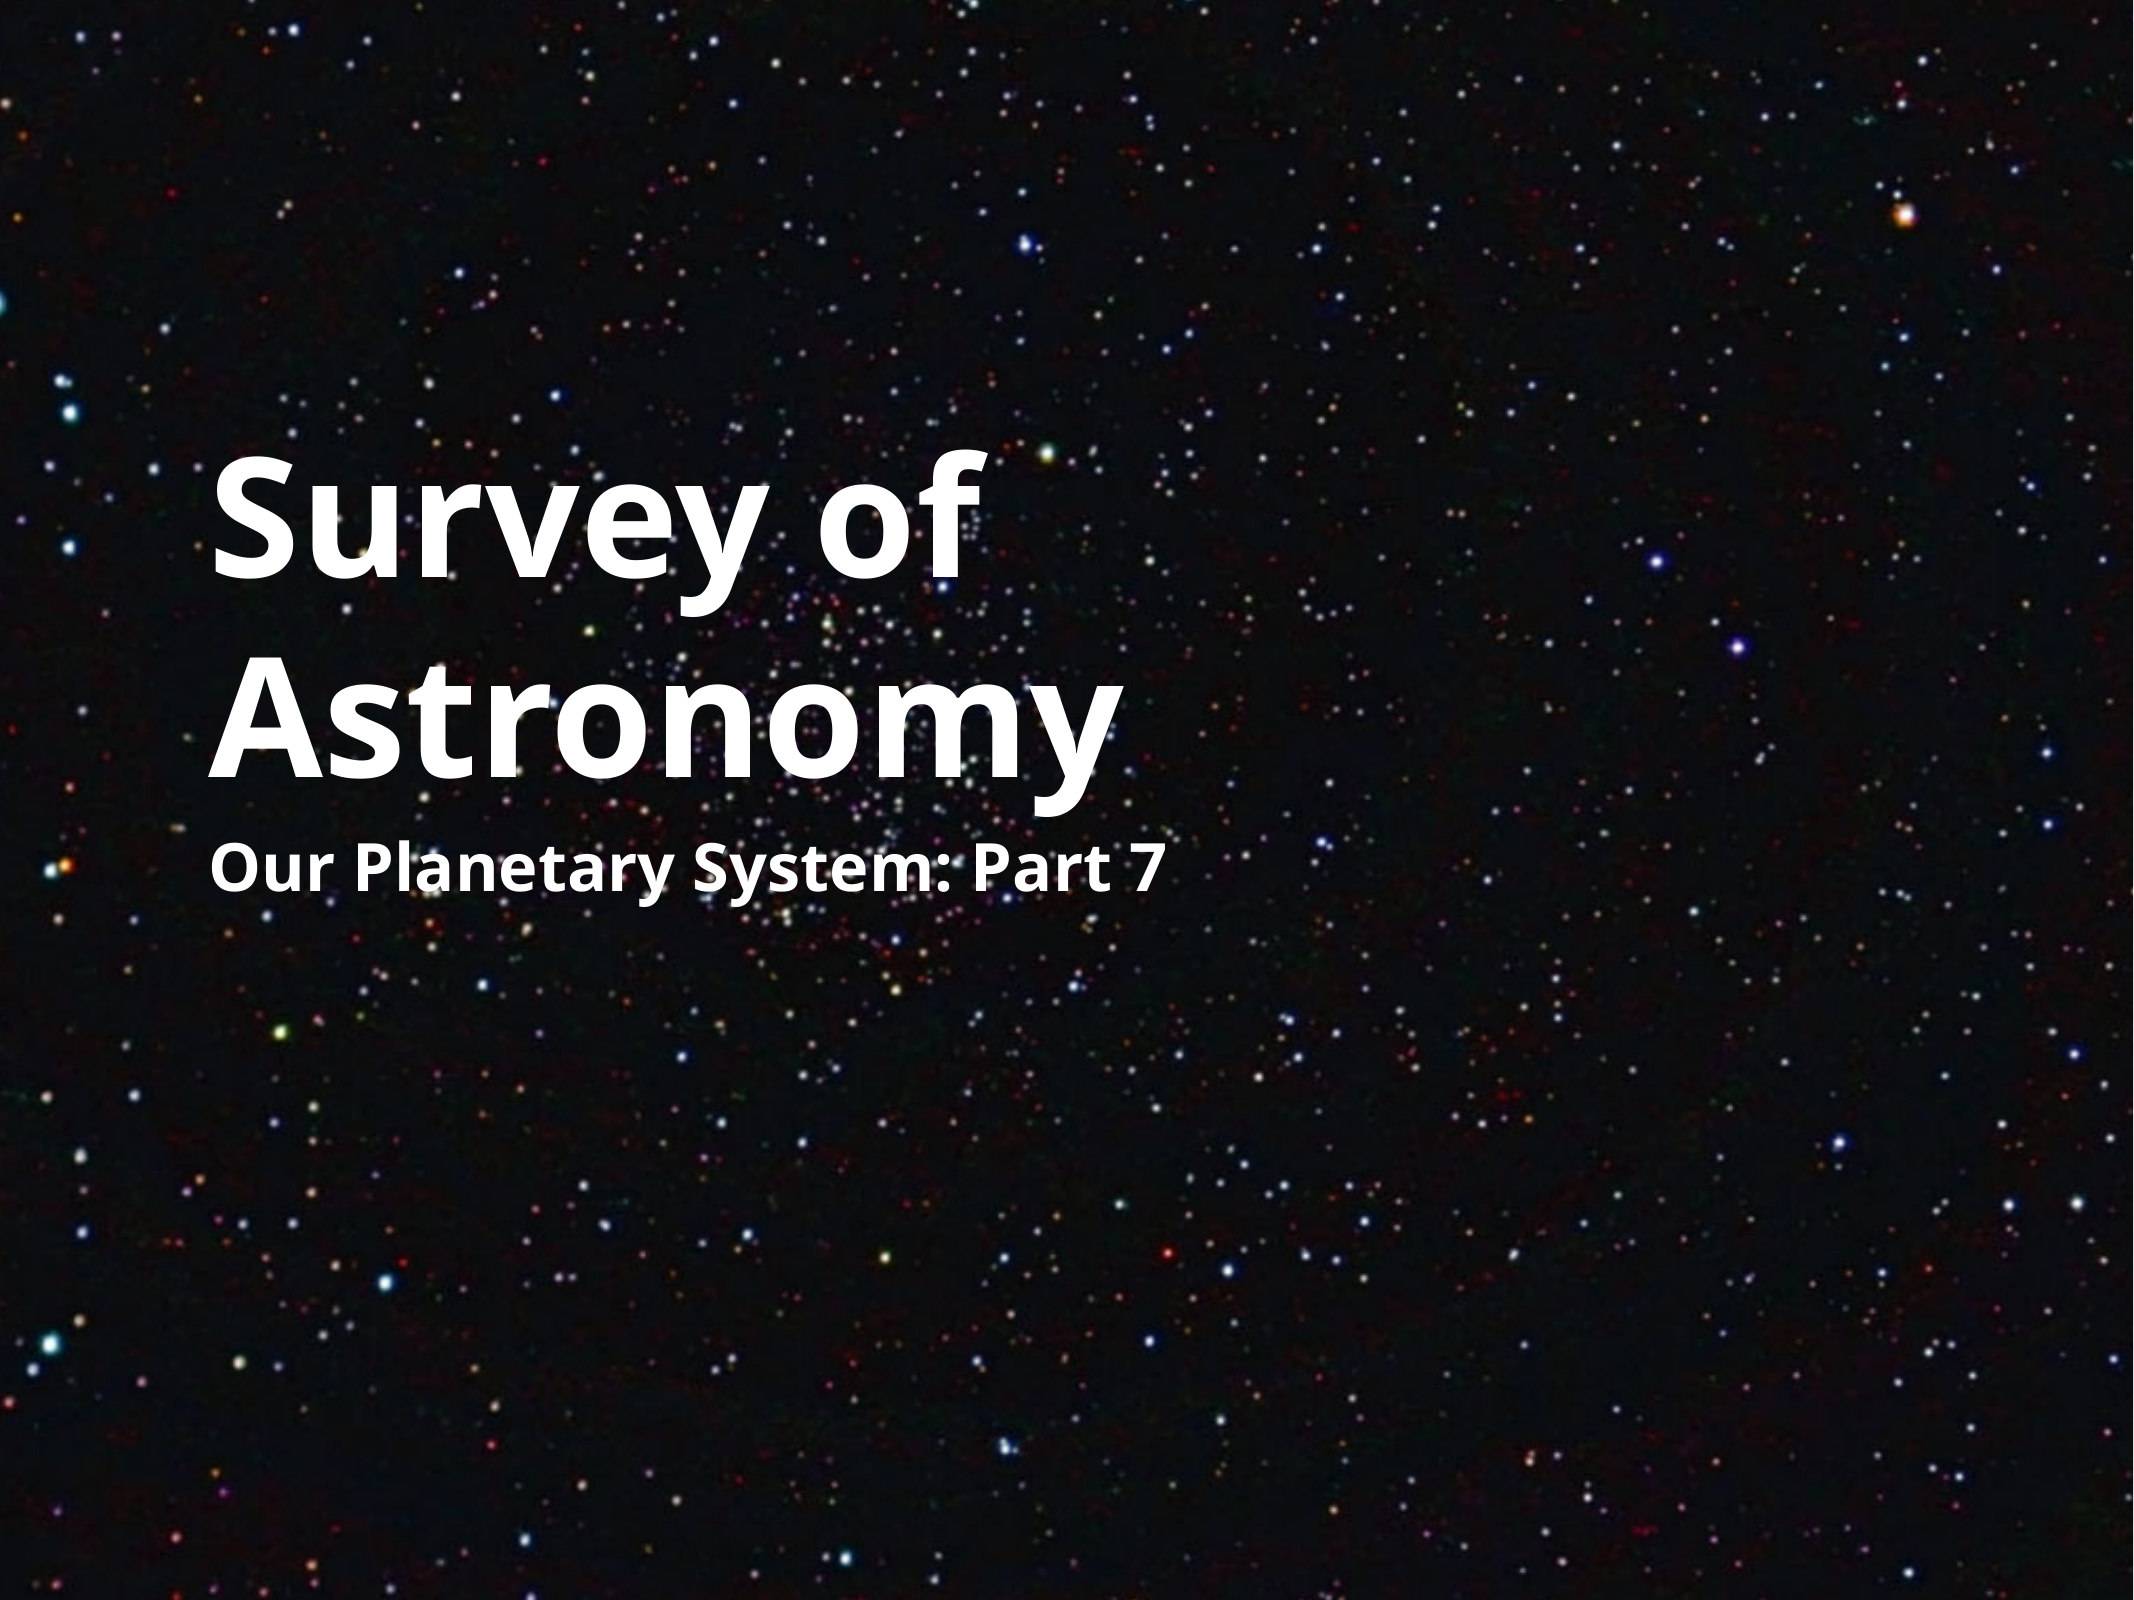

# Survey of Astronomy
Our Planetary System: Part 7